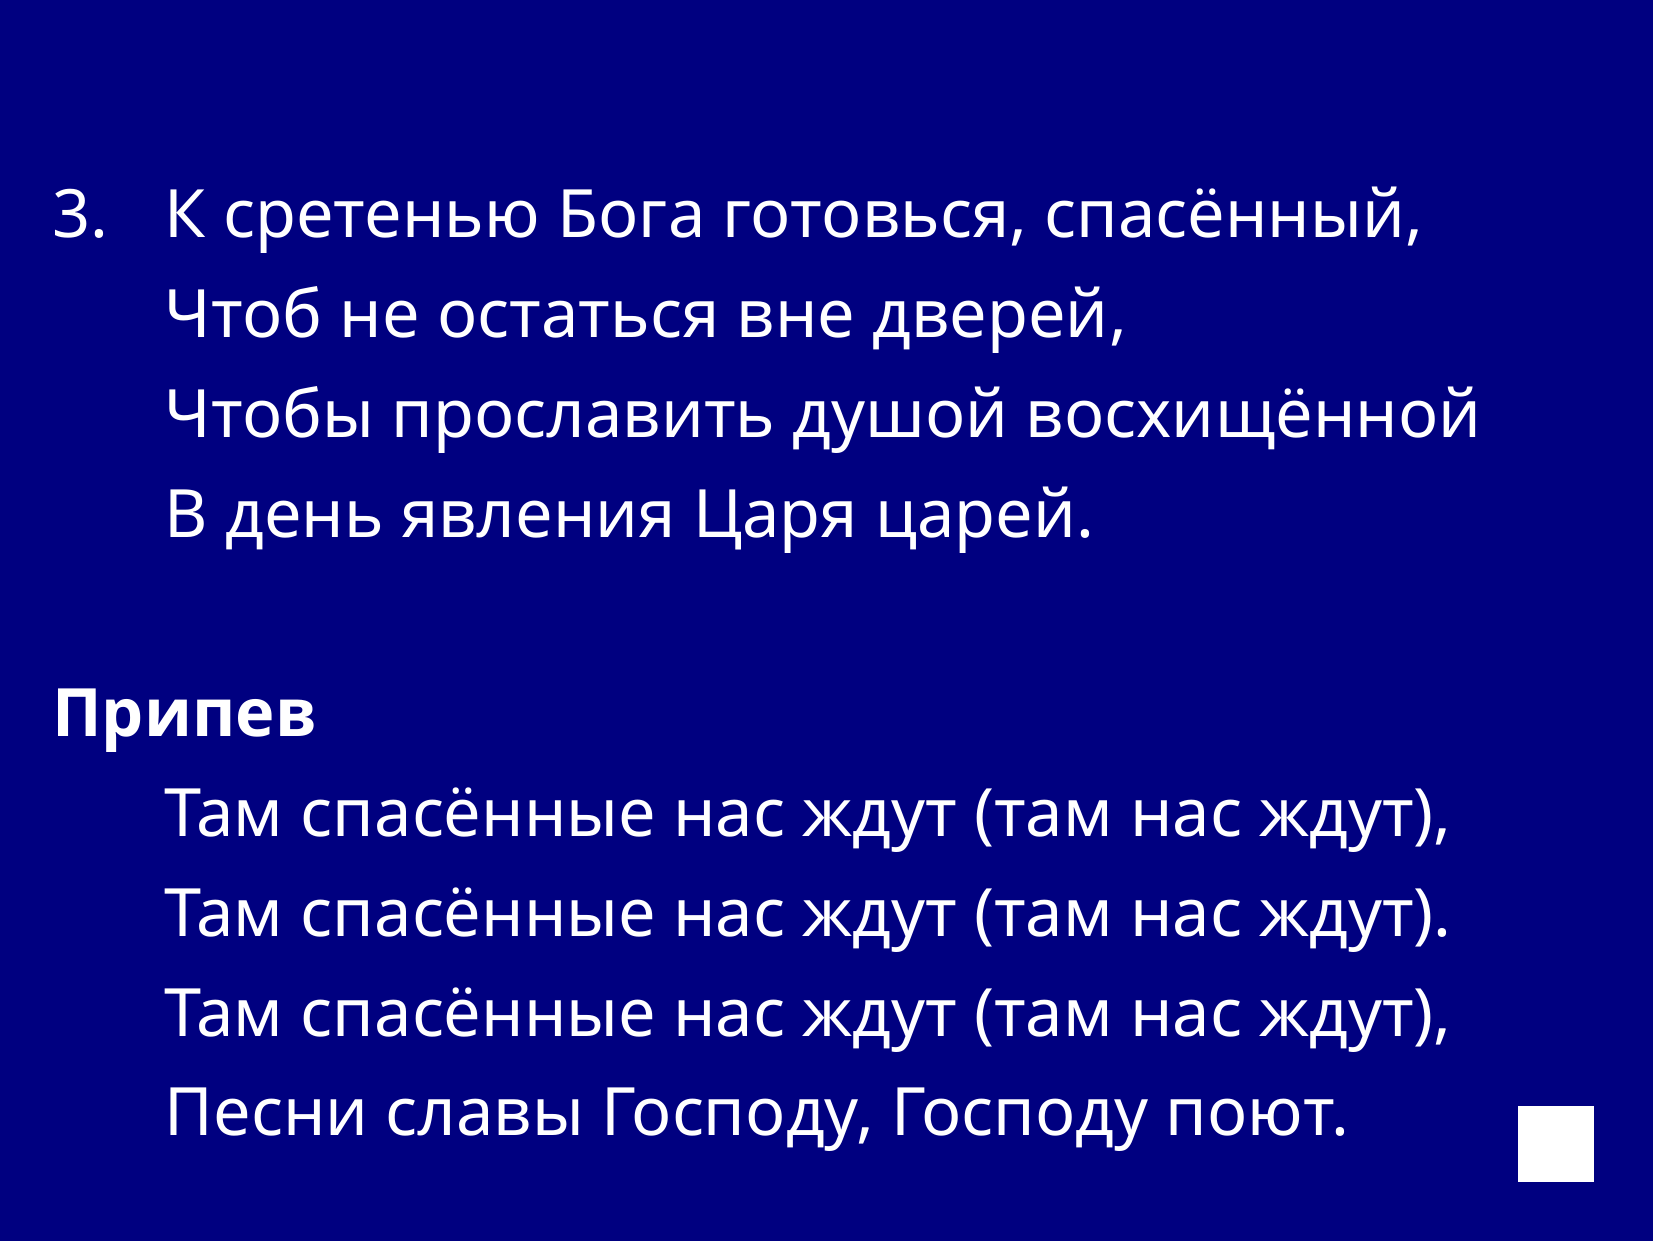

3.	К сретенью Бога готовься, спасённый,
	Чтоб не остаться вне дверей,
	Чтобы прославить душой восхищённой
	В день явления Царя царей.
Припев
	Там спасённые нас ждут (там нас ждут),
	Там спасённые нас ждут (там нас ждут).
	Там спасённые нас ждут (там нас ждут),
	Песни славы Господу, Господу поют.